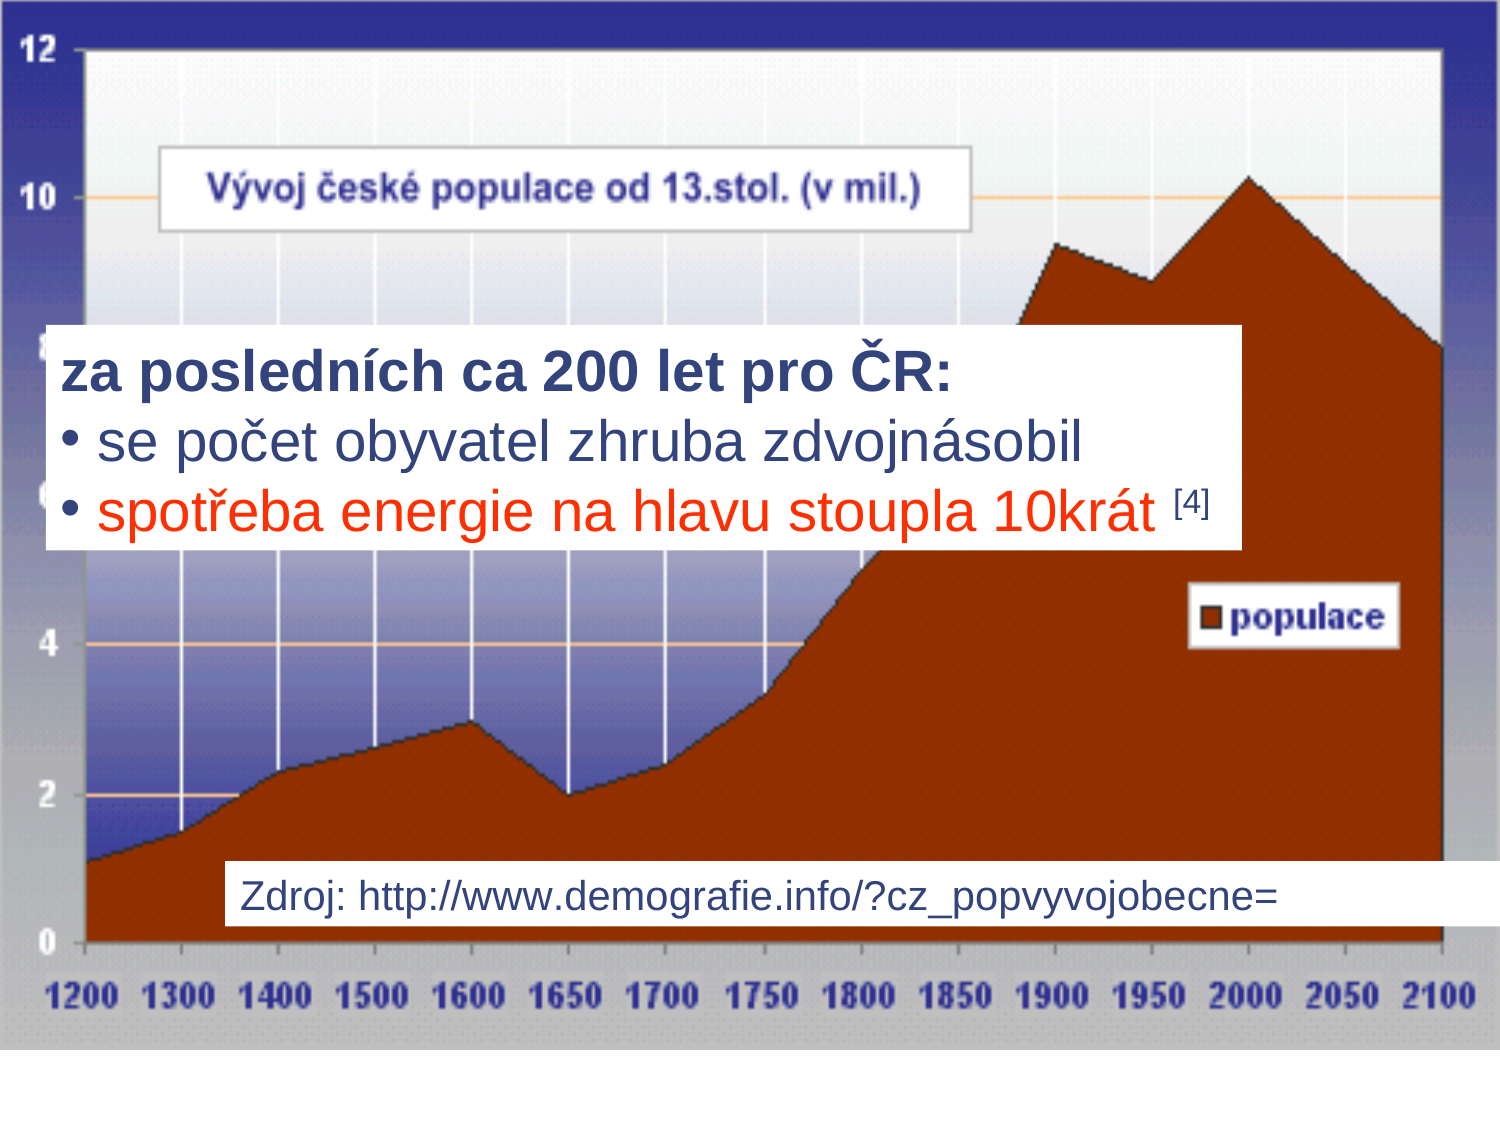

Graf 1: Vývoj početního stavu populace obývající území dnešní ČR od 13. století (2050,2100 - prognóza)
za posledních ca 200 let pro ČR:
 se počet obyvatel zhruba zdvojnásobil
 spotřeba energie na hlavu stoupla 10krát [4]
# Zdroj: http://www.demografie.info/?cz_popvyvojobecne=